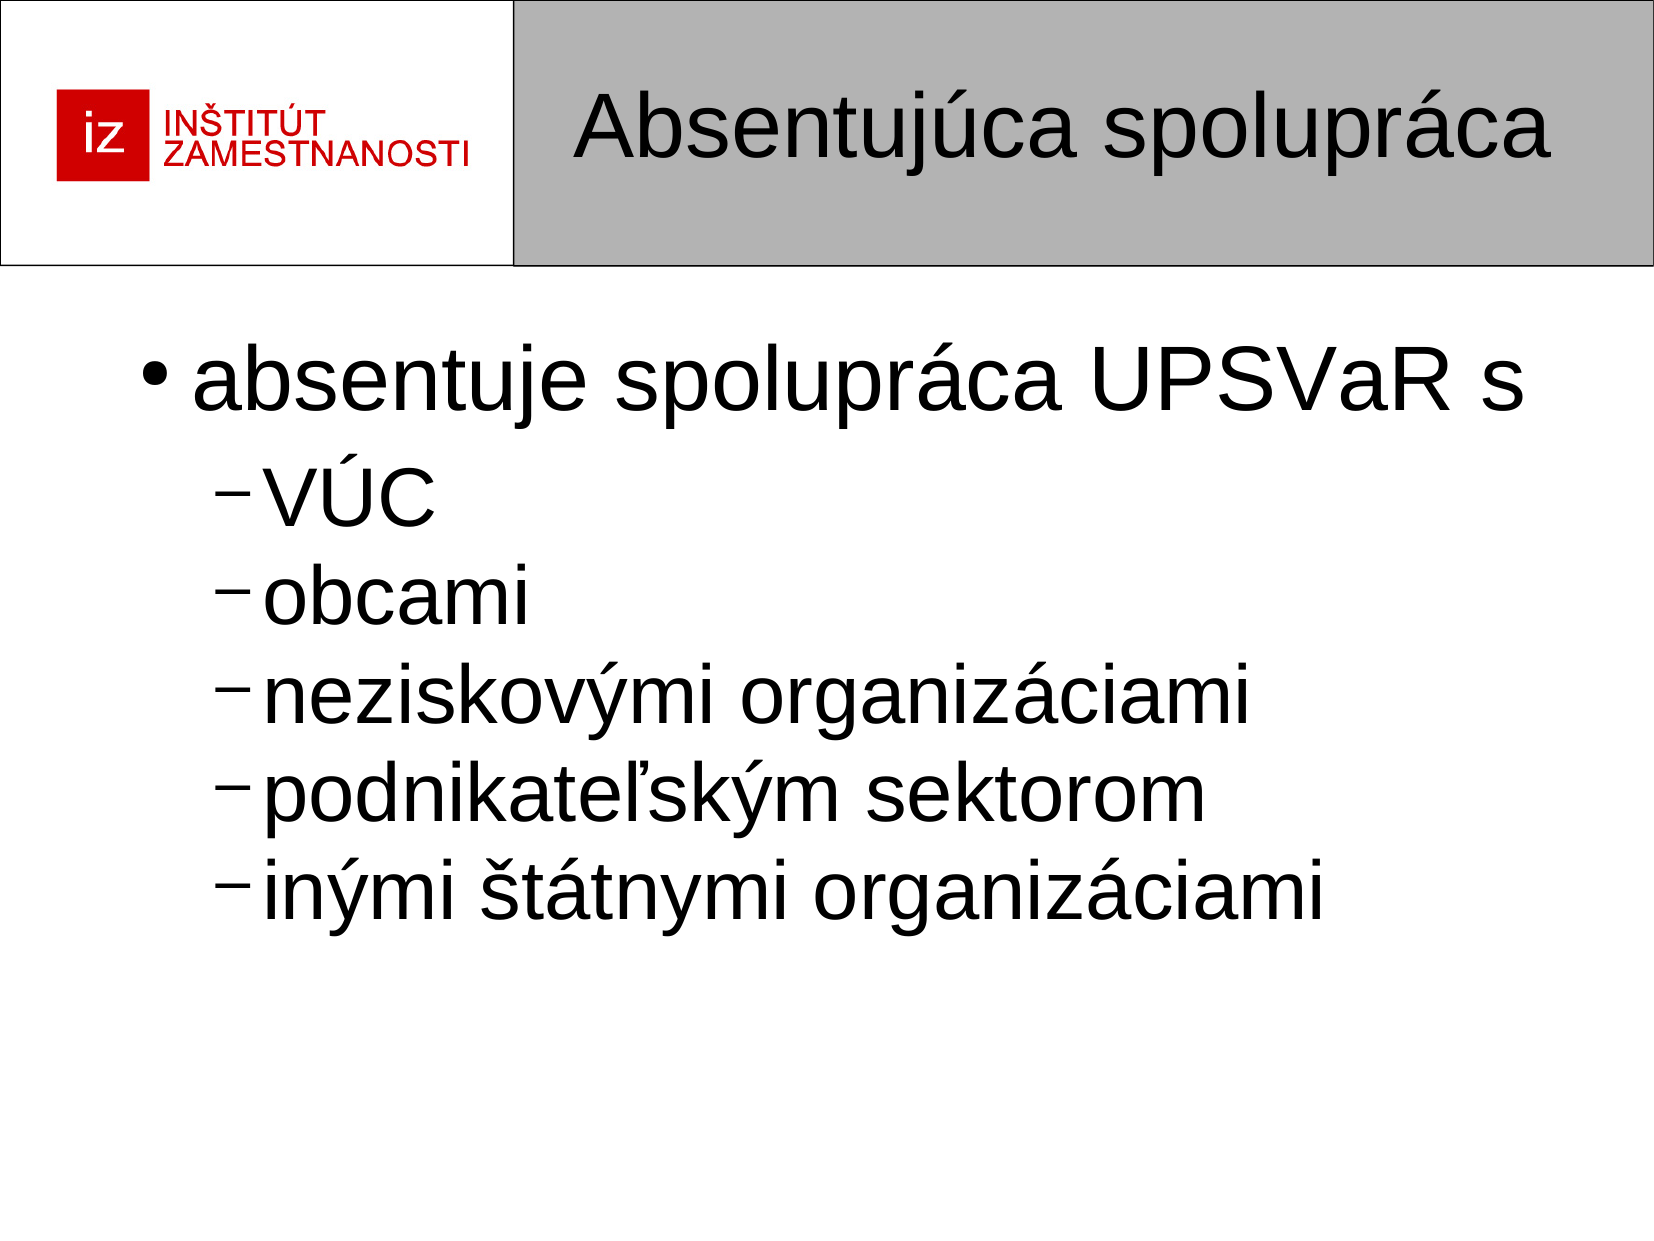

# Absentujúca spolupráca
absentuje spolupráca UPSVaR s
VÚC
obcami
neziskovými organizáciami
podnikateľským sektorom
inými štátnymi organizáciami